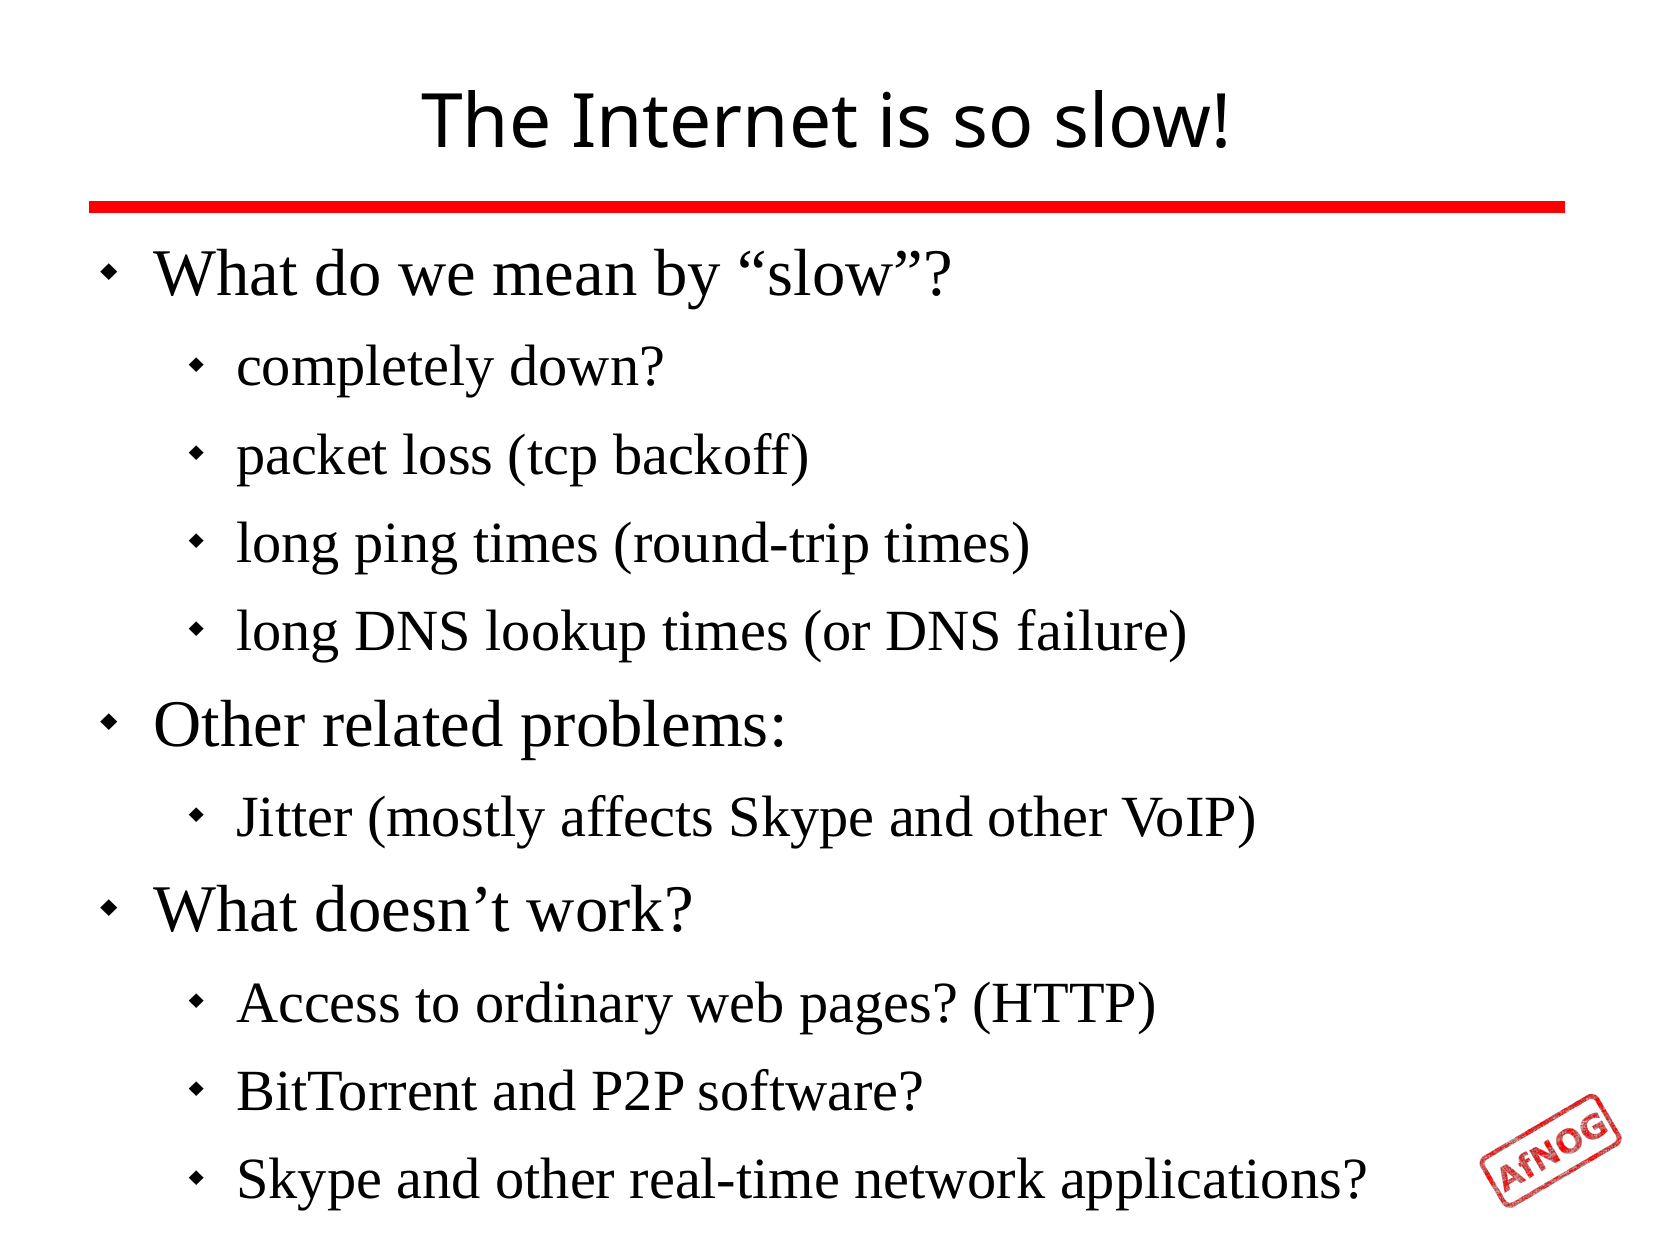

# The Internet is so slow!
What do we mean by “slow”?
completely down?
packet loss (tcp backoff)
long ping times (round-trip times)
long DNS lookup times (or DNS failure)
Other related problems:
Jitter (mostly affects Skype and other VoIP)
What doesn’t work?
Access to ordinary web pages? (HTTP)
BitTorrent and P2P software?
Skype and other real-time network applications?